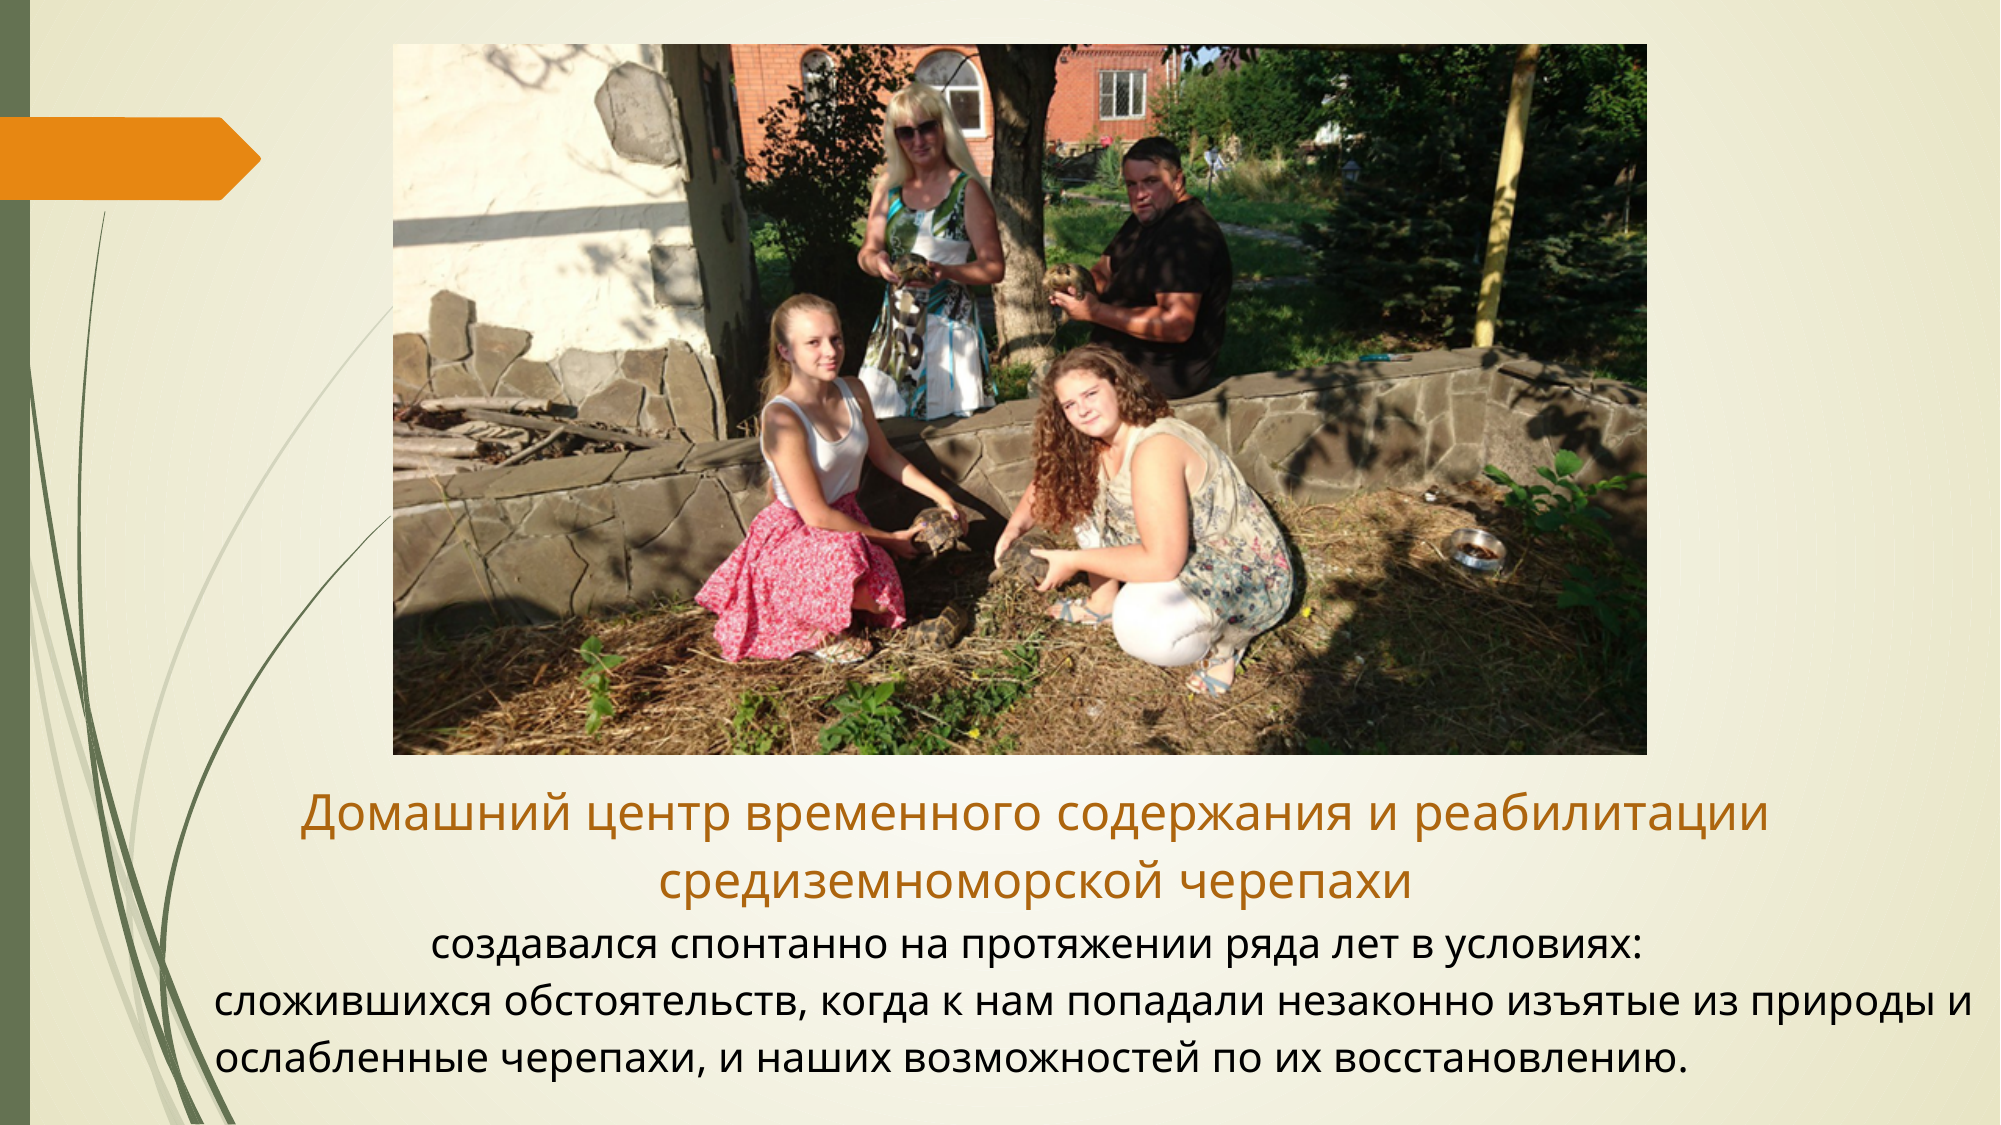

Домашний центр временного содержания и реабилитации
средиземноморской черепахи
создавался спонтанно на протяжении ряда лет в условиях:
сложившихся обстоятельств, когда к нам попадали незаконно изъятые из природы и ослабленные черепахи, и наших возможностей по их восстановлению.